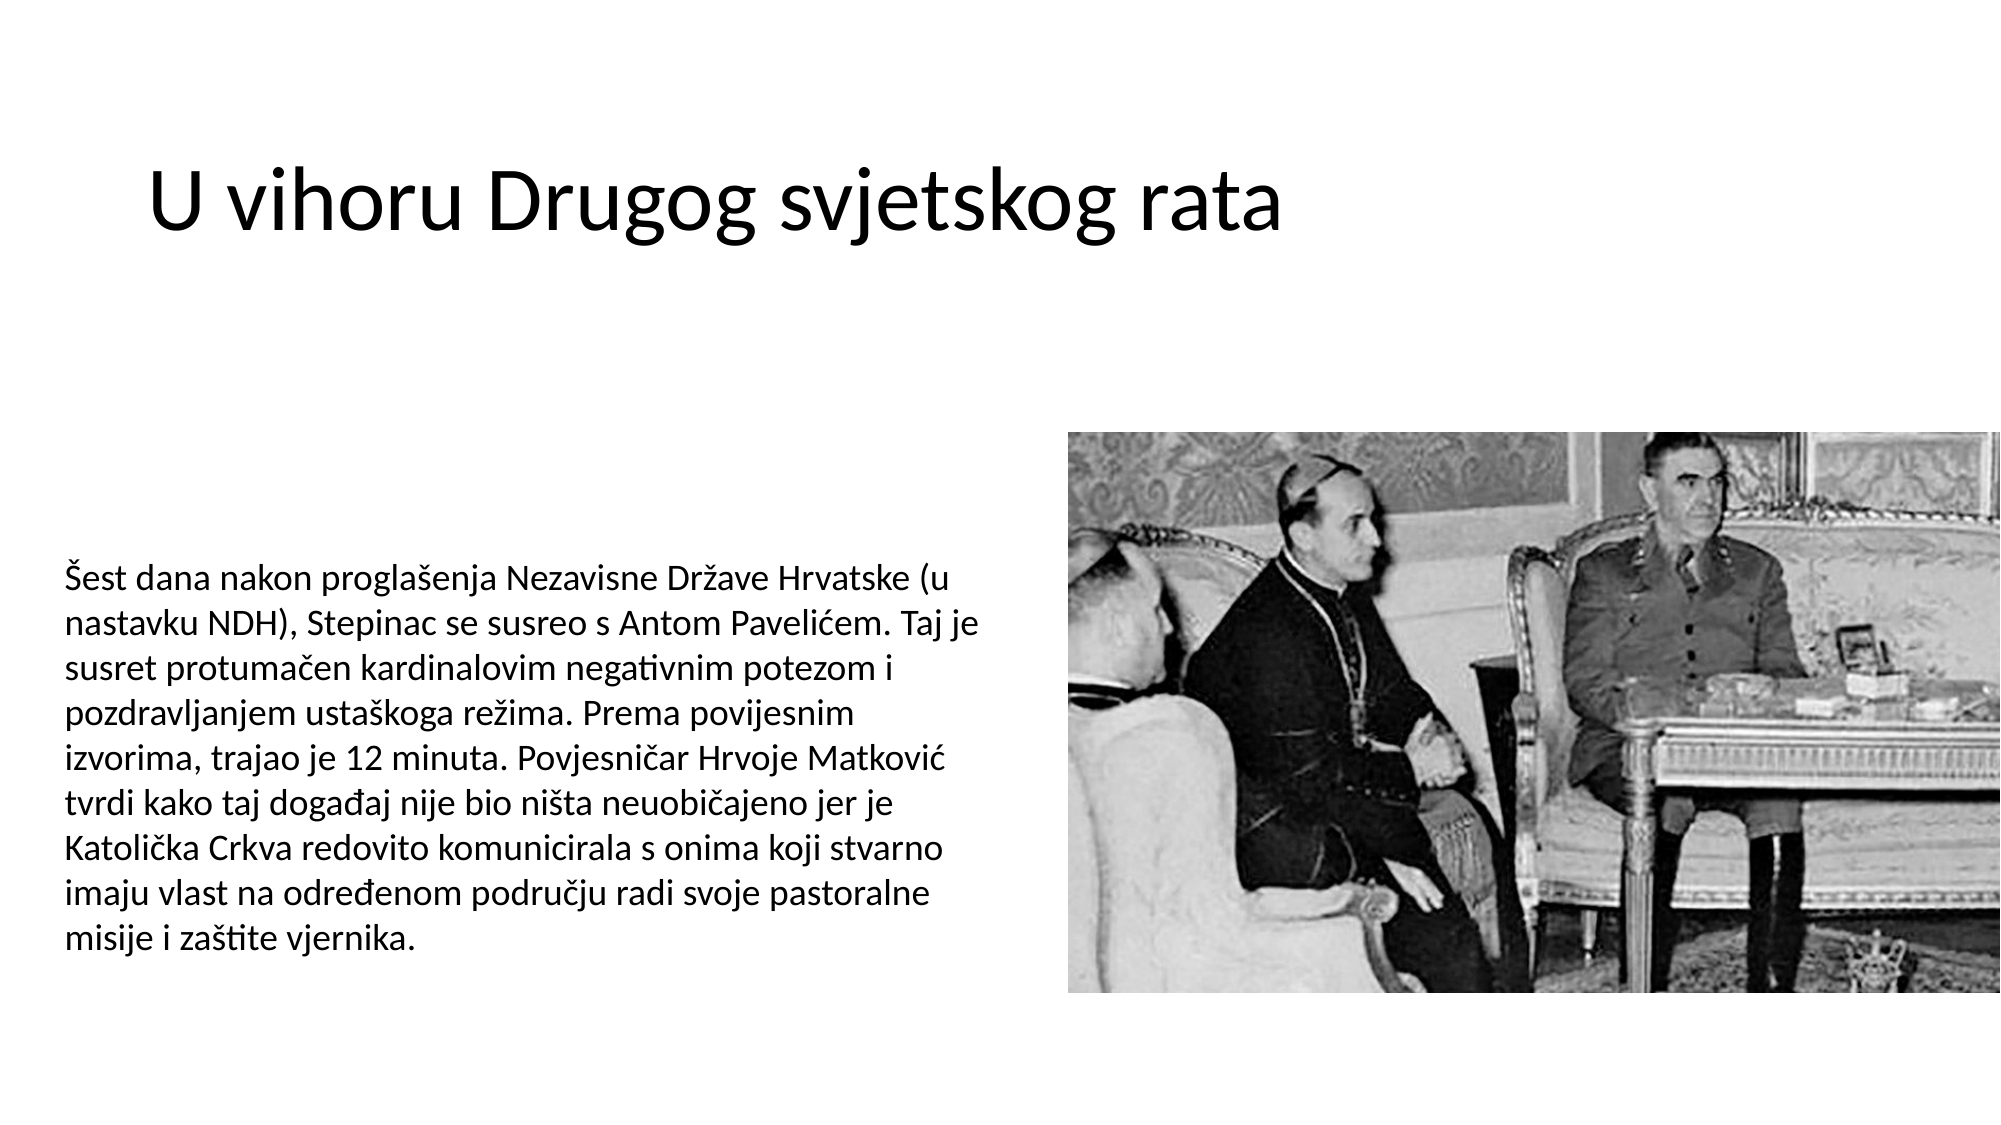

U vihoru Drugog svjetskog rata
Šest dana nakon proglašenja Nezavisne Države Hrvatske (u nastavku NDH), Stepinac se susreo s Antom Pavelićem. Taj je susret protumačen kardinalovim negativnim potezom i pozdravljanjem ustaškoga režima. Prema povijesnim izvorima, trajao je 12 minuta. Povjesničar Hrvoje Matković tvrdi kako taj događaj nije bio ništa neuobičajeno jer je Katolička Crkva redovito komunicirala s onima koji stvarno imaju vlast na određenom području radi svoje pastoralne misije i zaštite vjernika.